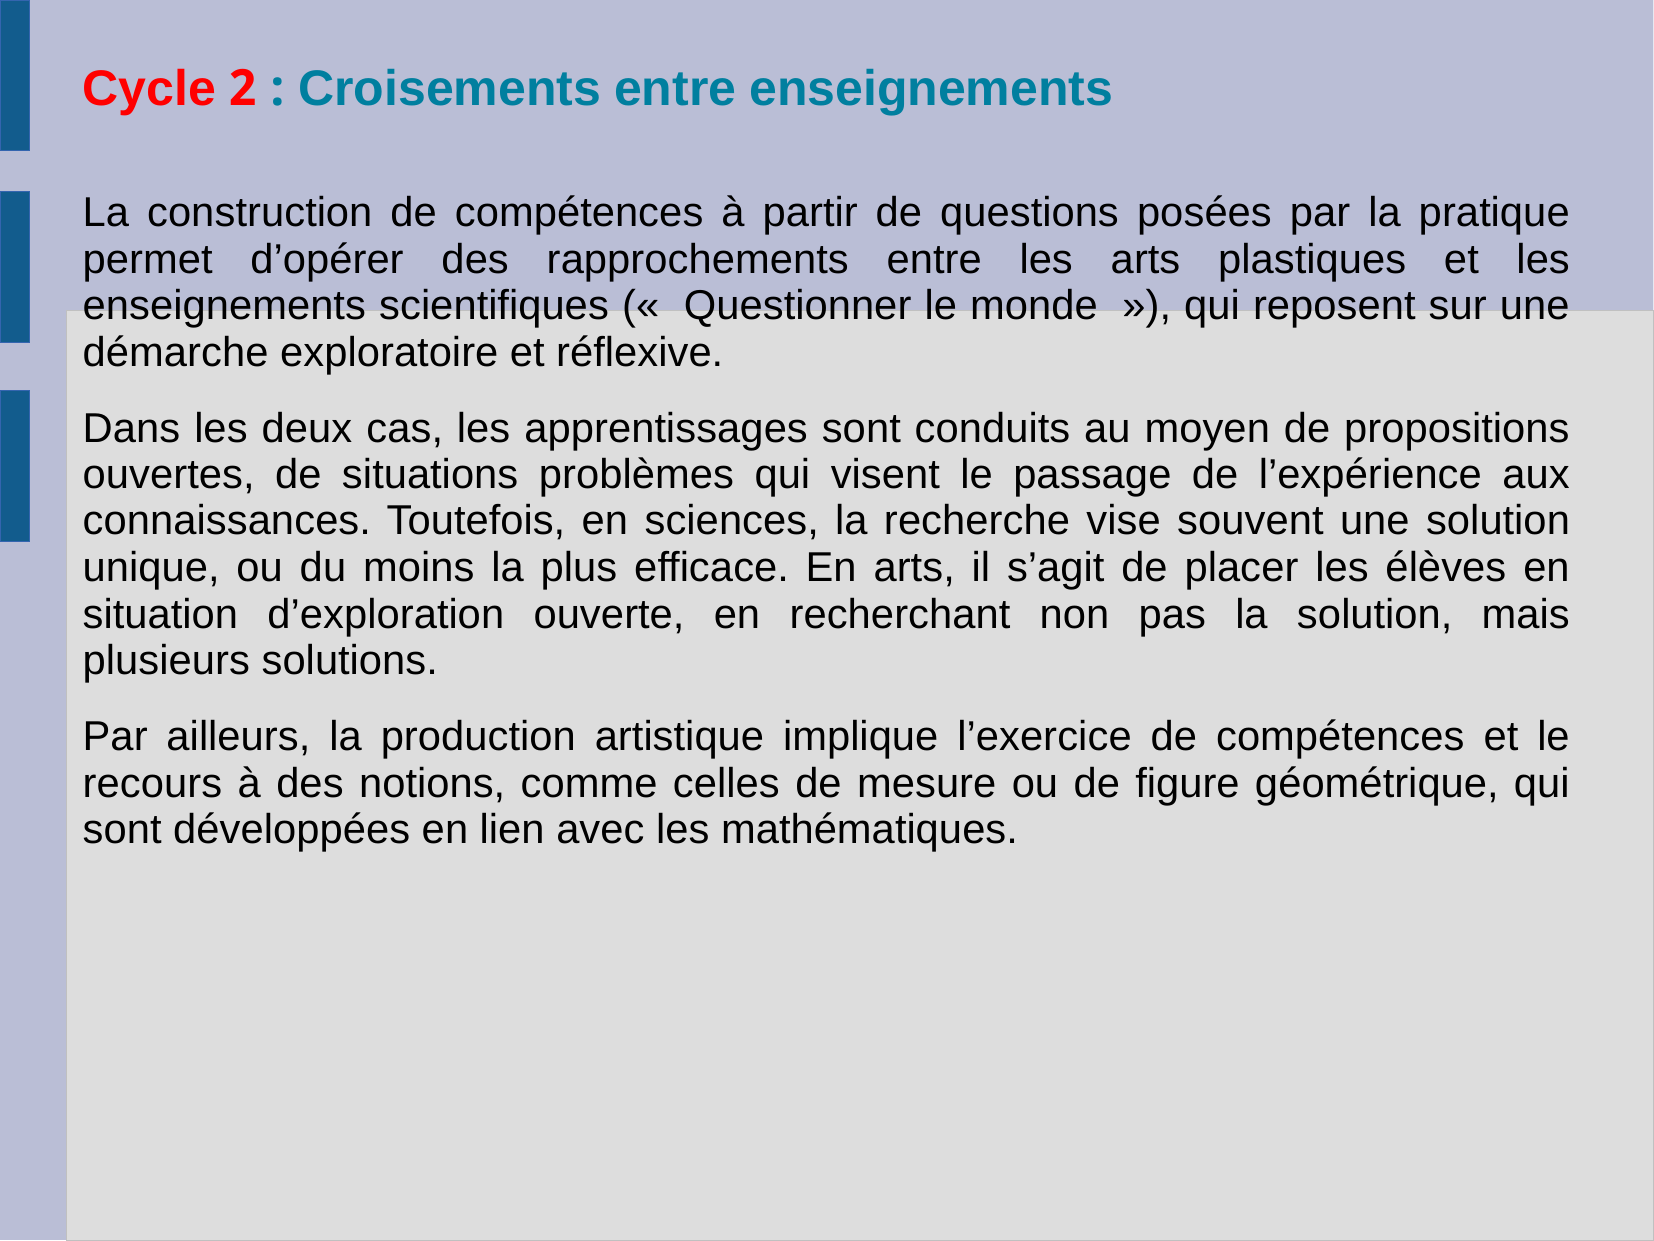

# Cycle 2 : Croisements entre enseignements
La construction de compétences à partir de questions posées par la pratique permet d’opérer des rapprochements entre les arts plastiques et les enseignements scientifiques («  Questionner le monde  »), qui reposent sur une démarche exploratoire et réflexive.
Dans les deux cas, les apprentissages sont conduits au moyen de propositions ouvertes, de situations problèmes qui visent le passage de l’expérience aux connaissances. Toutefois, en sciences, la recherche vise souvent une solution unique, ou du moins la plus efficace. En arts, il s’agit de placer les élèves en situation d’exploration ouverte, en recherchant non pas la solution, mais plusieurs solutions.
Par ailleurs, la production artistique implique l’exercice de compétences et le recours à des notions, comme celles de mesure ou de figure géométrique, qui sont développées en lien avec les mathématiques.